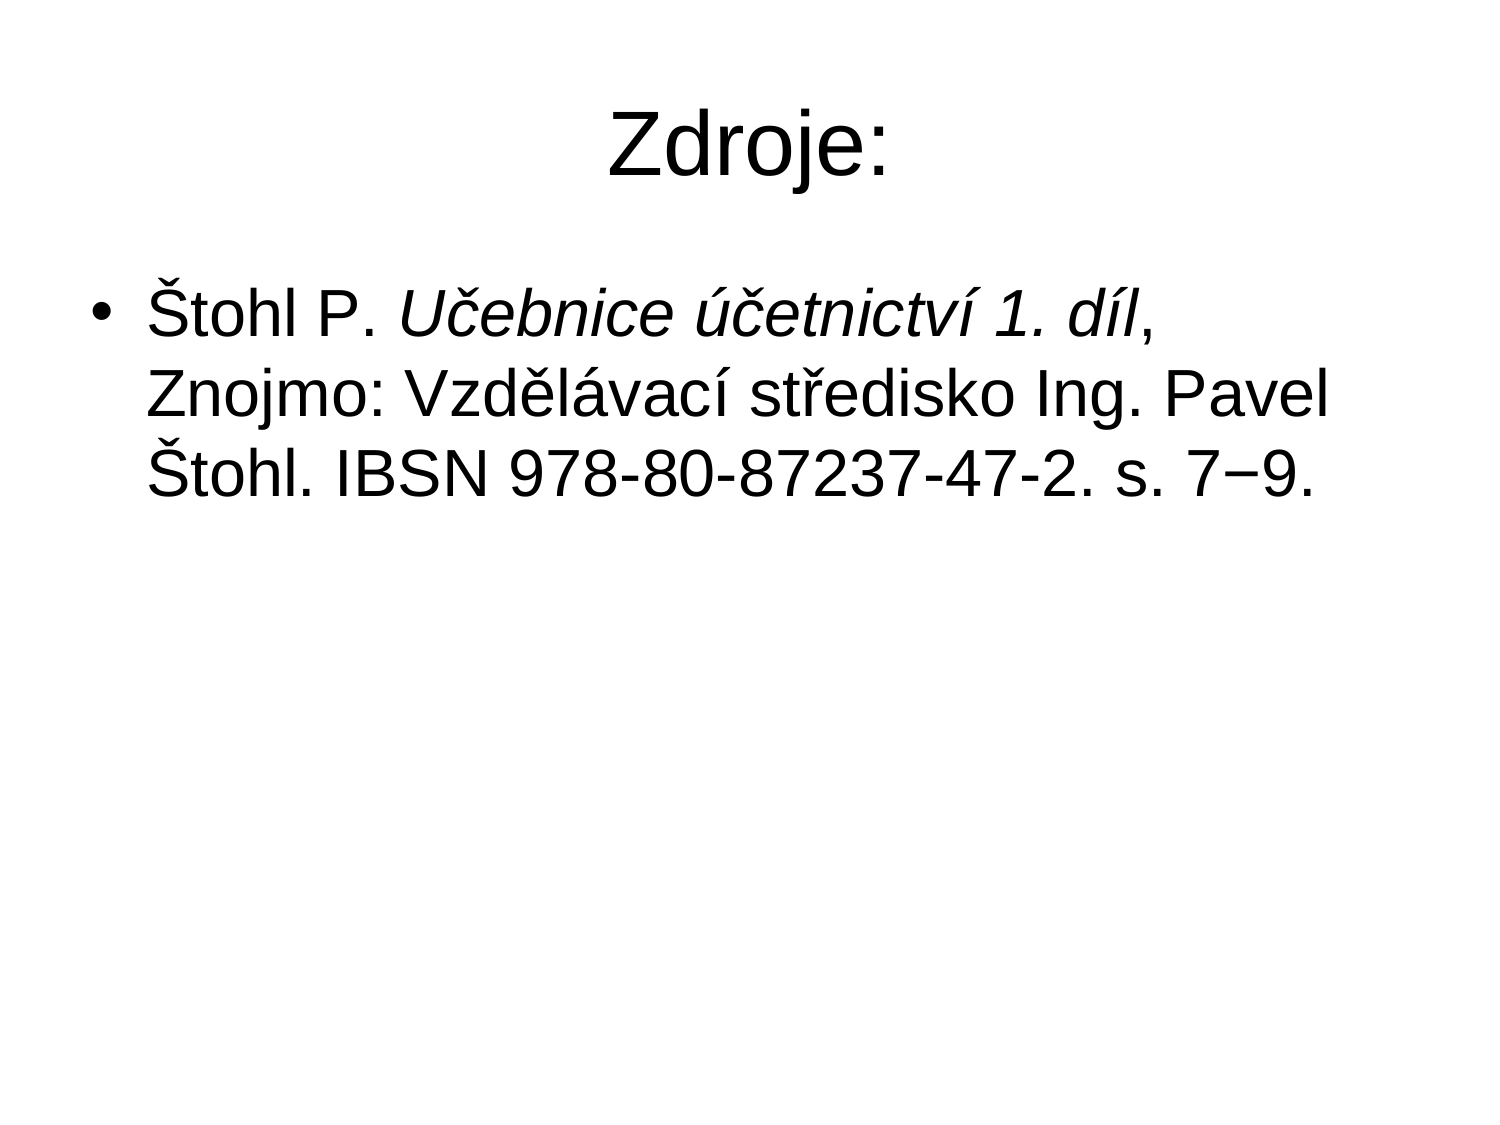

# Zdroje:
Štohl P. Učebnice účetnictví 1. díl, Znojmo: Vzdělávací středisko Ing. Pavel Štohl. IBSN 978-80-87237-47-2. s. 7−9.